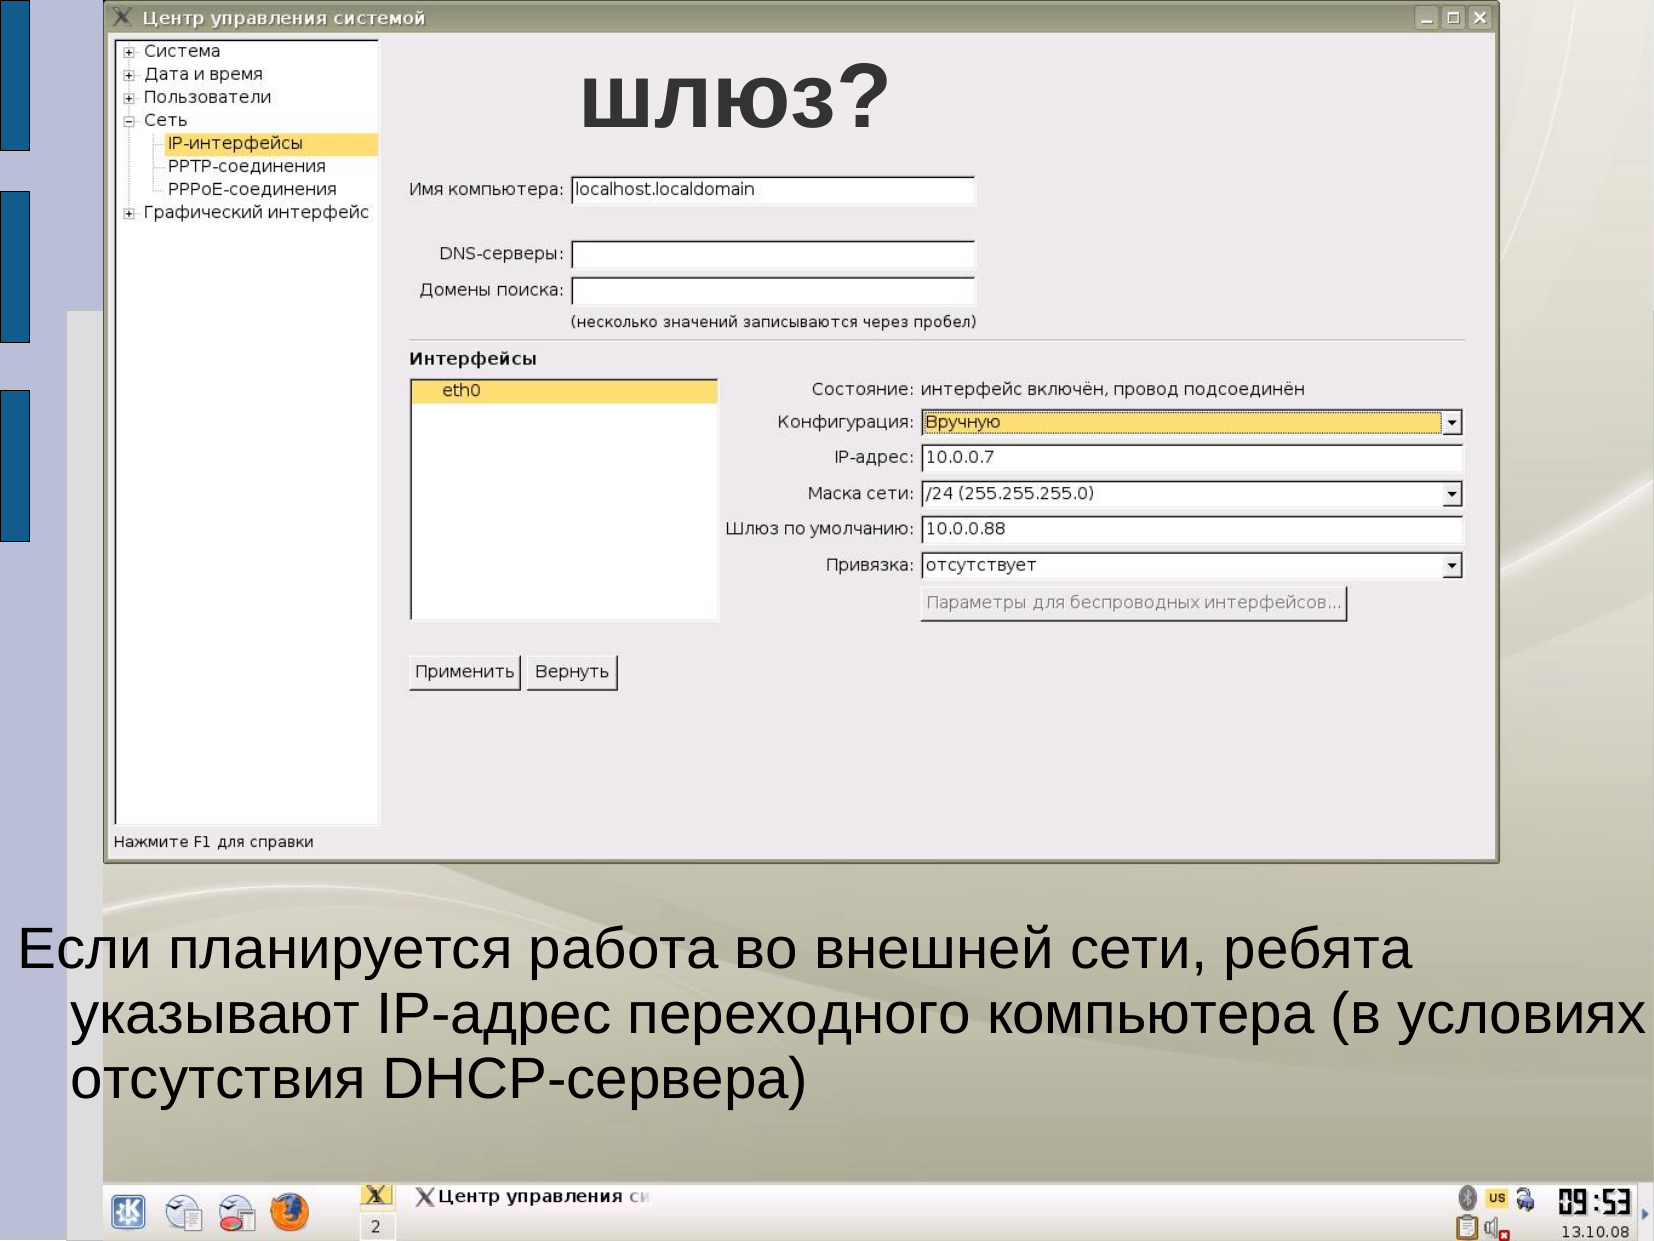

# шлюз?
Если планируется работа во внешней сети, ребята указывают IP-адрес переходного компьютера (в условиях отсутствия DHCP-сервера)